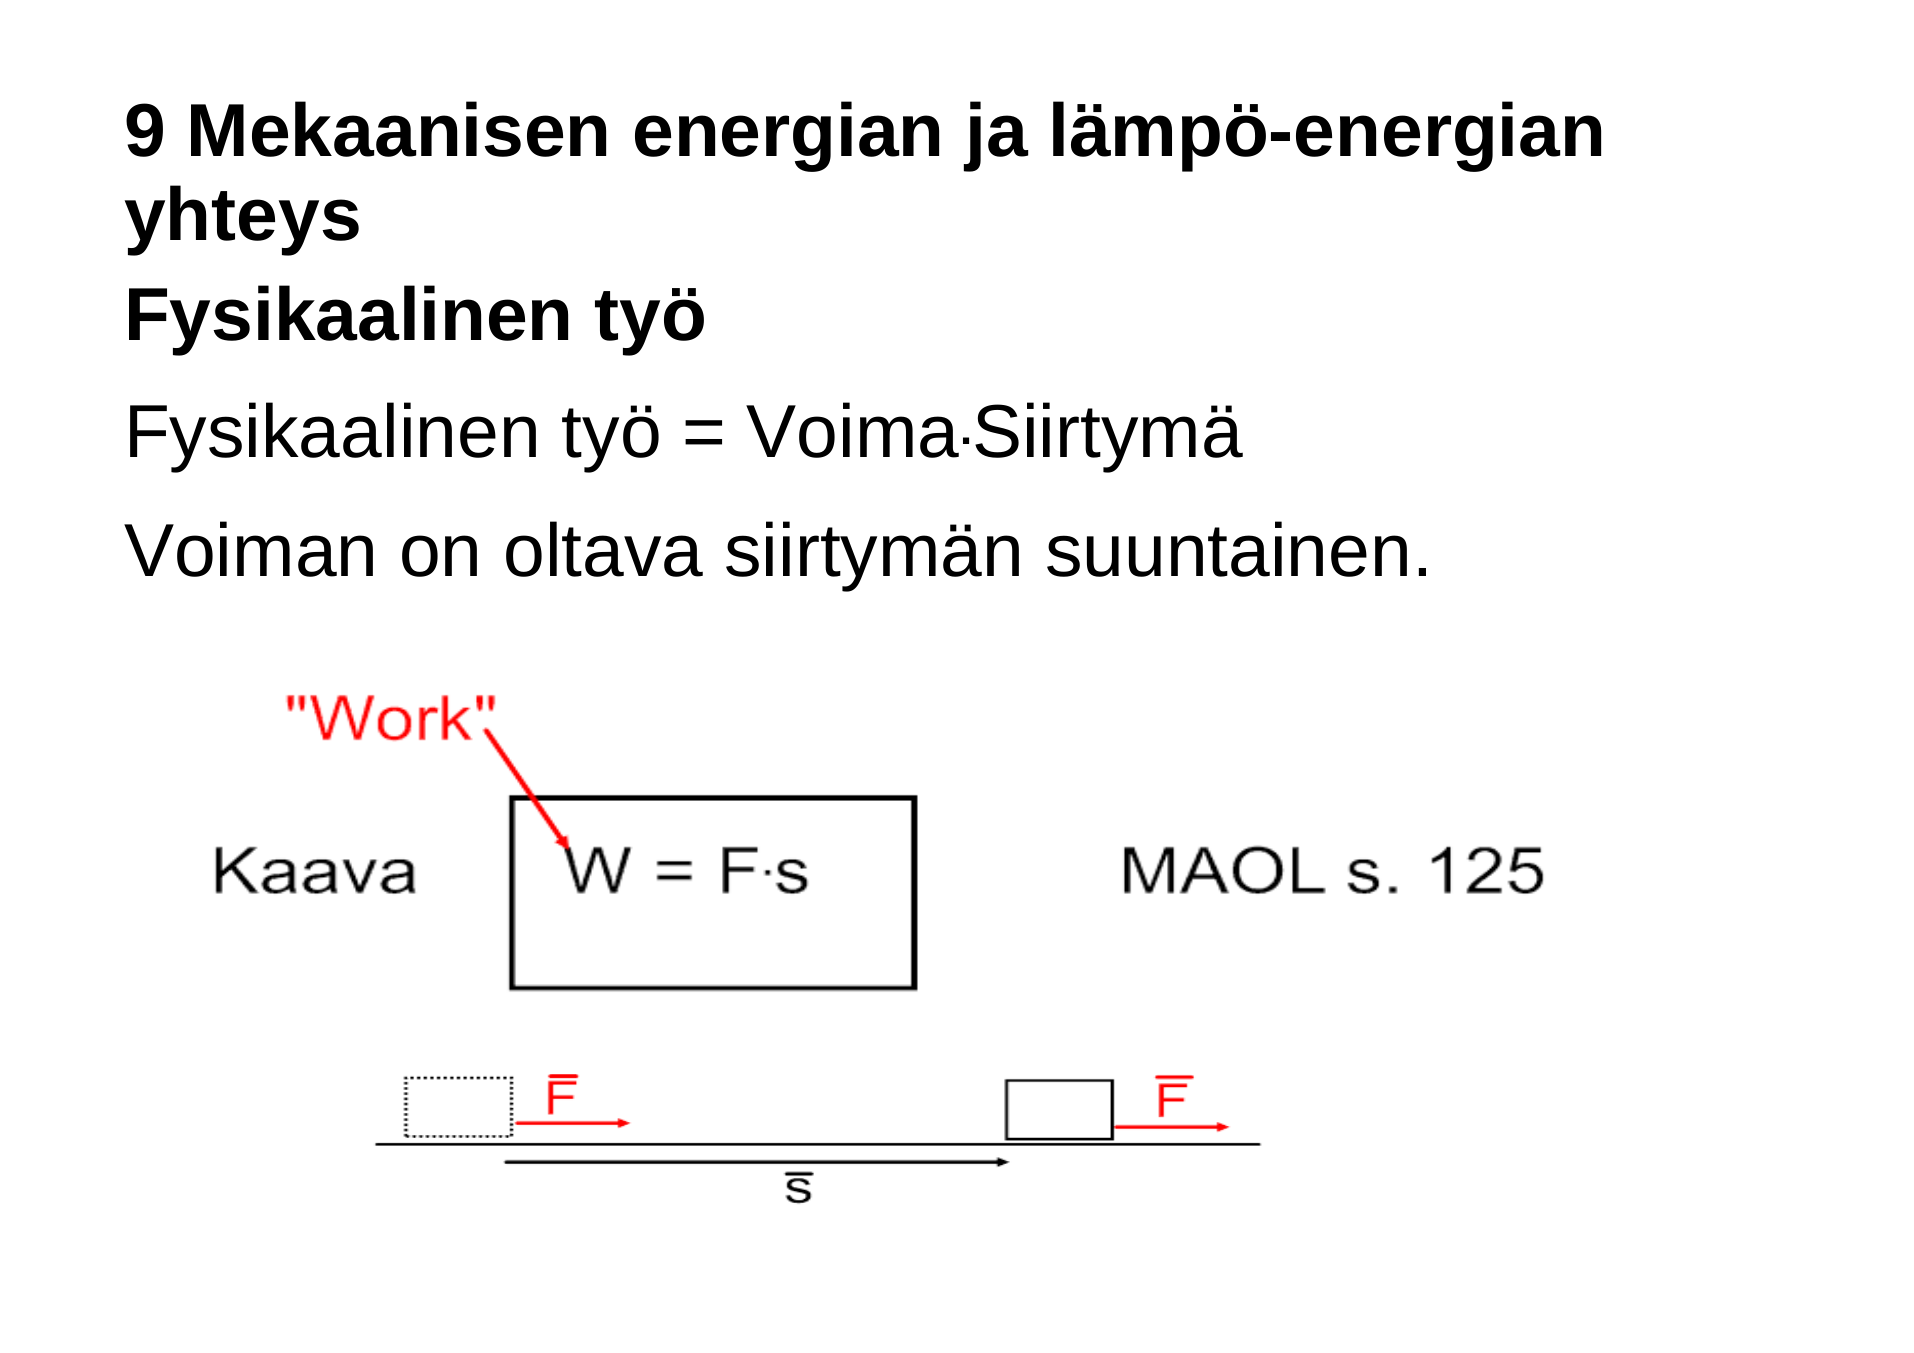

9 Mekaanisen energian ja lämpö-energian yhteys
Fysikaalinen työ
Fysikaalinen työ = Voima.Siirtymä
Voiman on oltava siirtymän suuntainen.